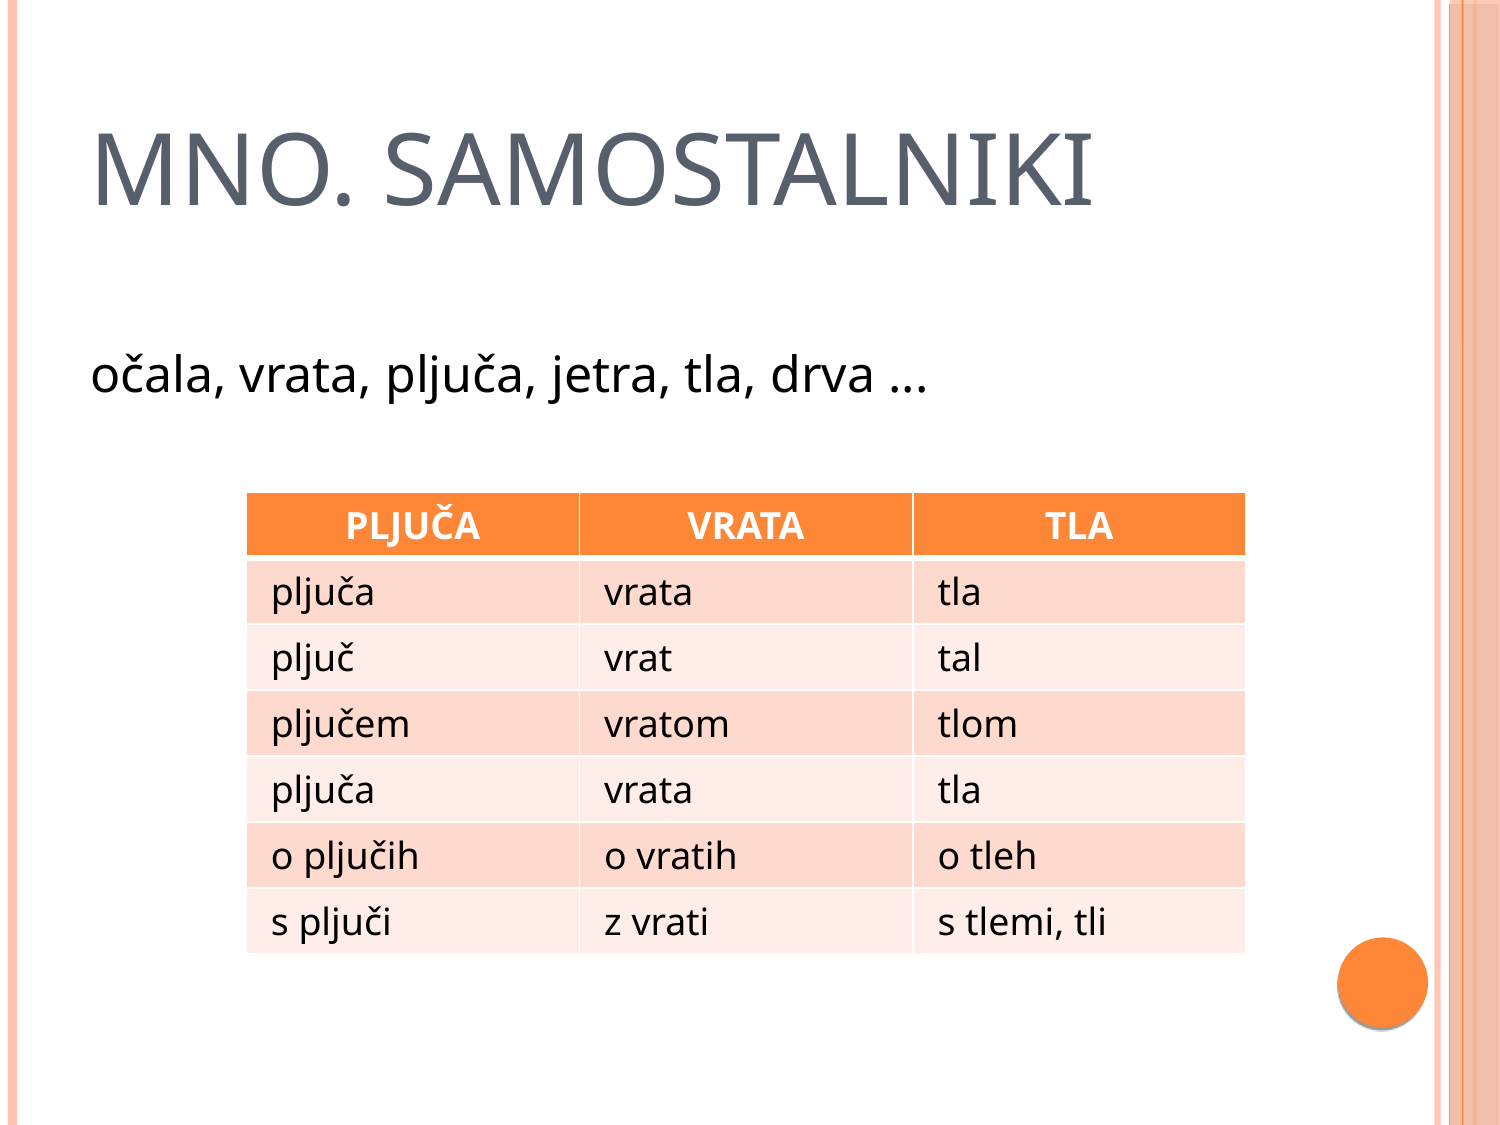

# MNO. SAMOSTALNIKI
očala, vrata, pljuča, jetra, tla, drva ...
| PLJUČA | VRATA | TLA |
| --- | --- | --- |
| pljuča | vrata | tla |
| pljuč | vrat | tal |
| pljučem | vratom | tlom |
| pljuča | vrata | tla |
| o pljučih | o vratih | o tleh |
| s pljuči | z vrati | s tlemi, tli |